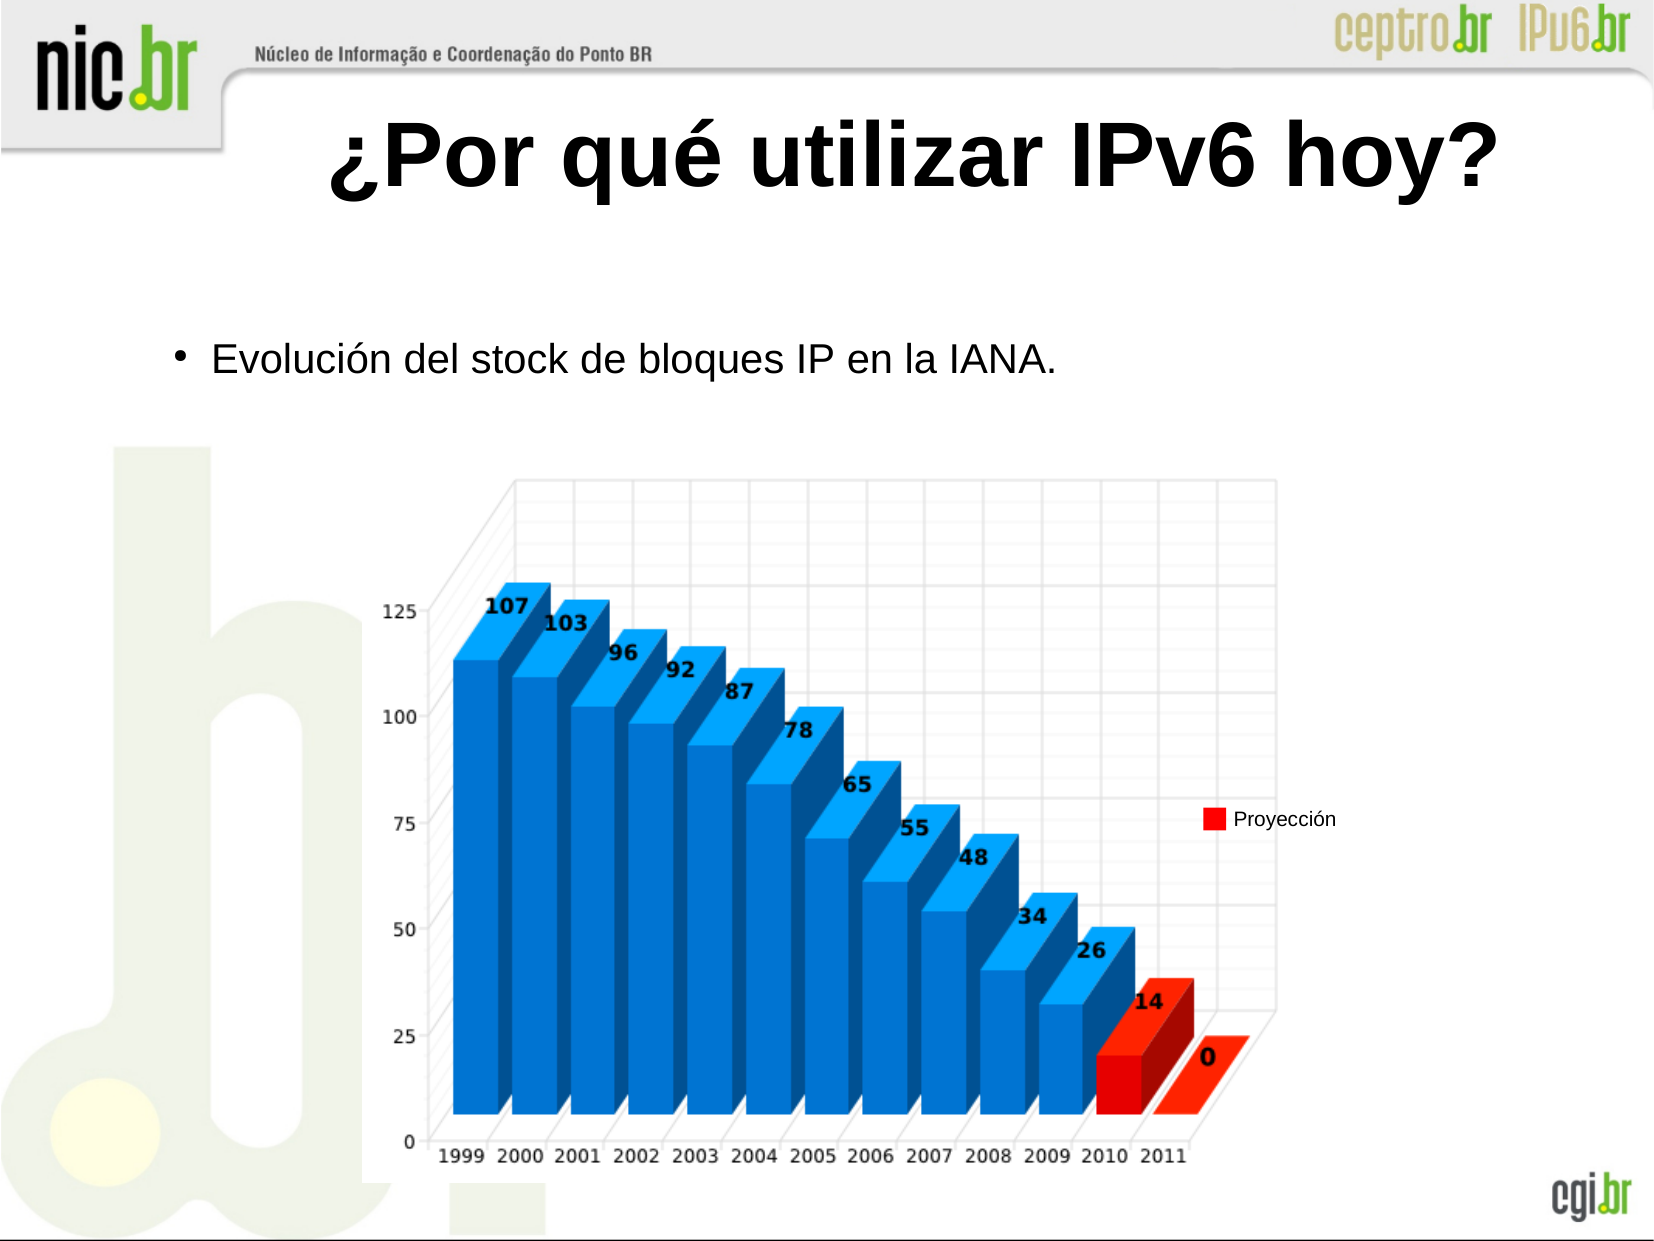

¿Por qué utilizar IPv6 hoy?
 Evolución del stock de bloques IP en la IANA.
Proyección